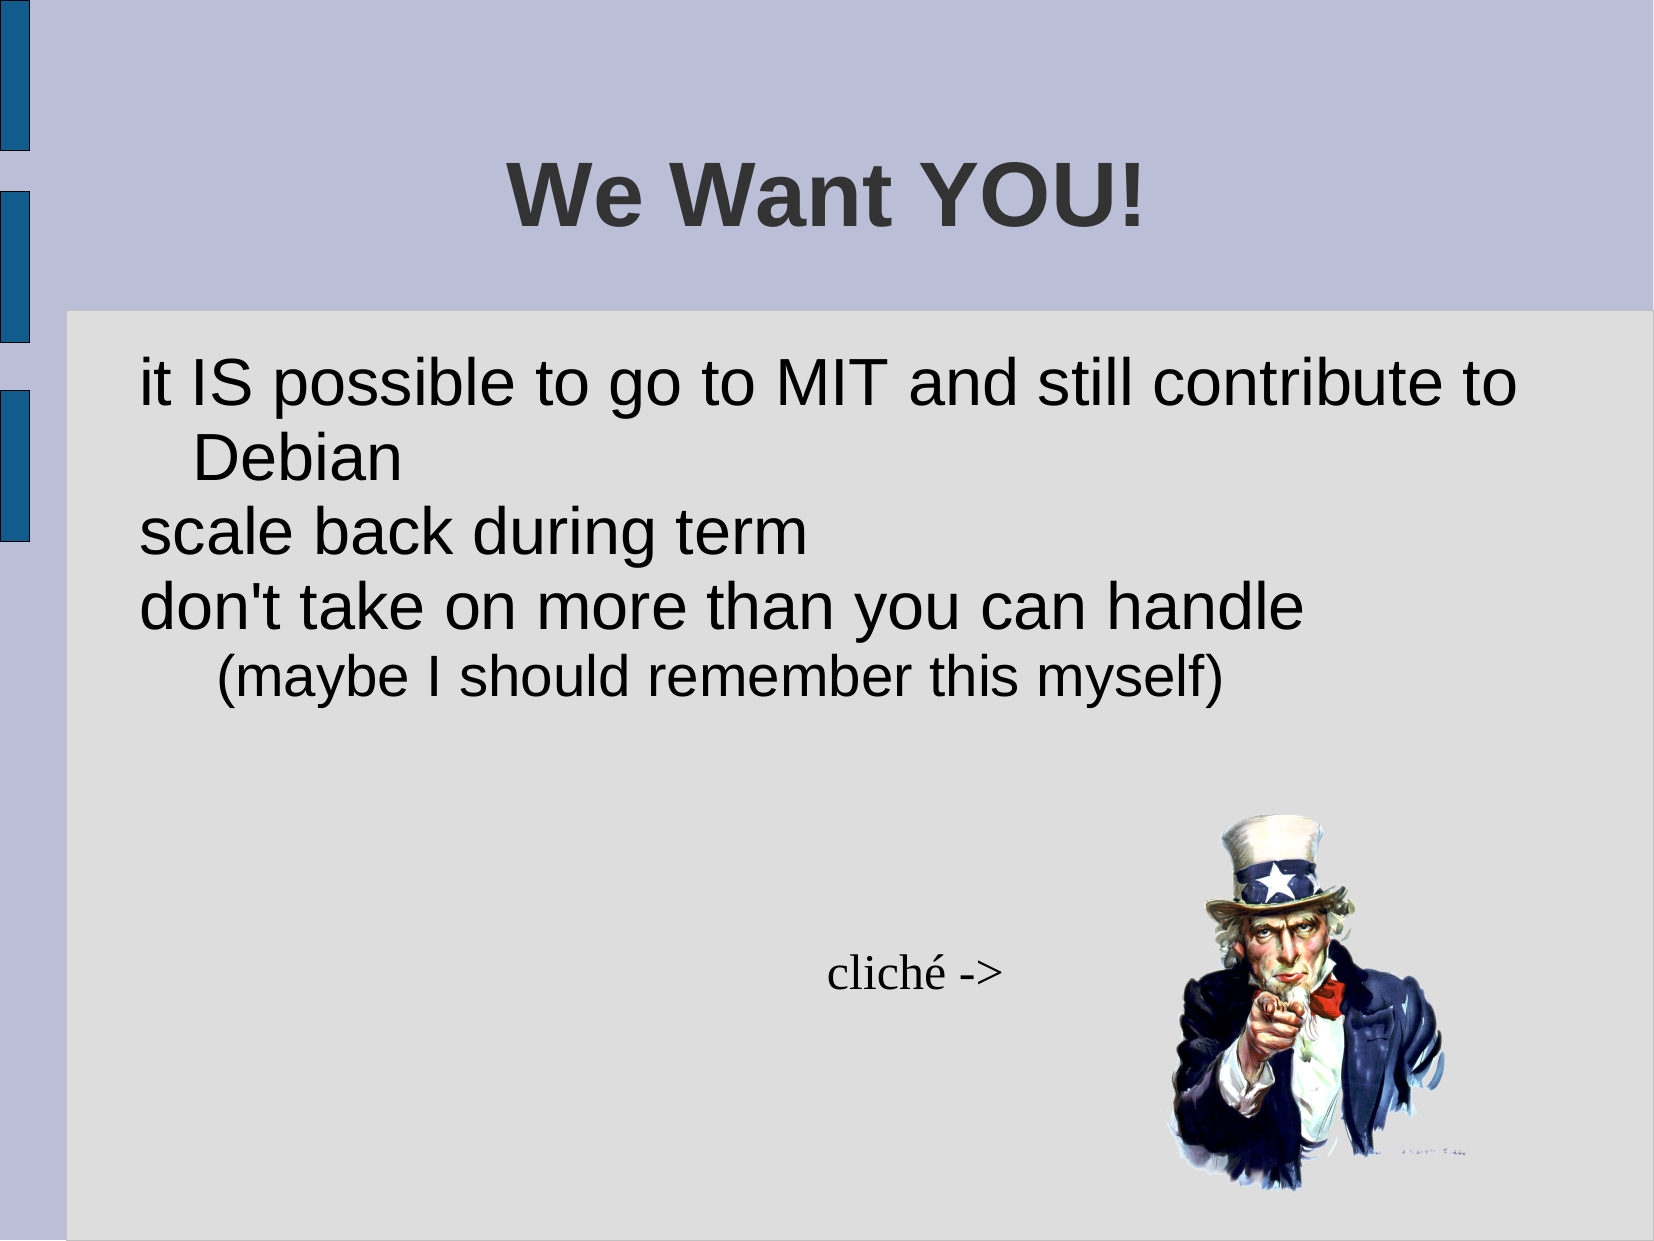

# We Want YOU!
it IS possible to go to MIT and still contribute to Debian
scale back during term
don't take on more than you can handle
(maybe I should remember this myself)
cliché ->